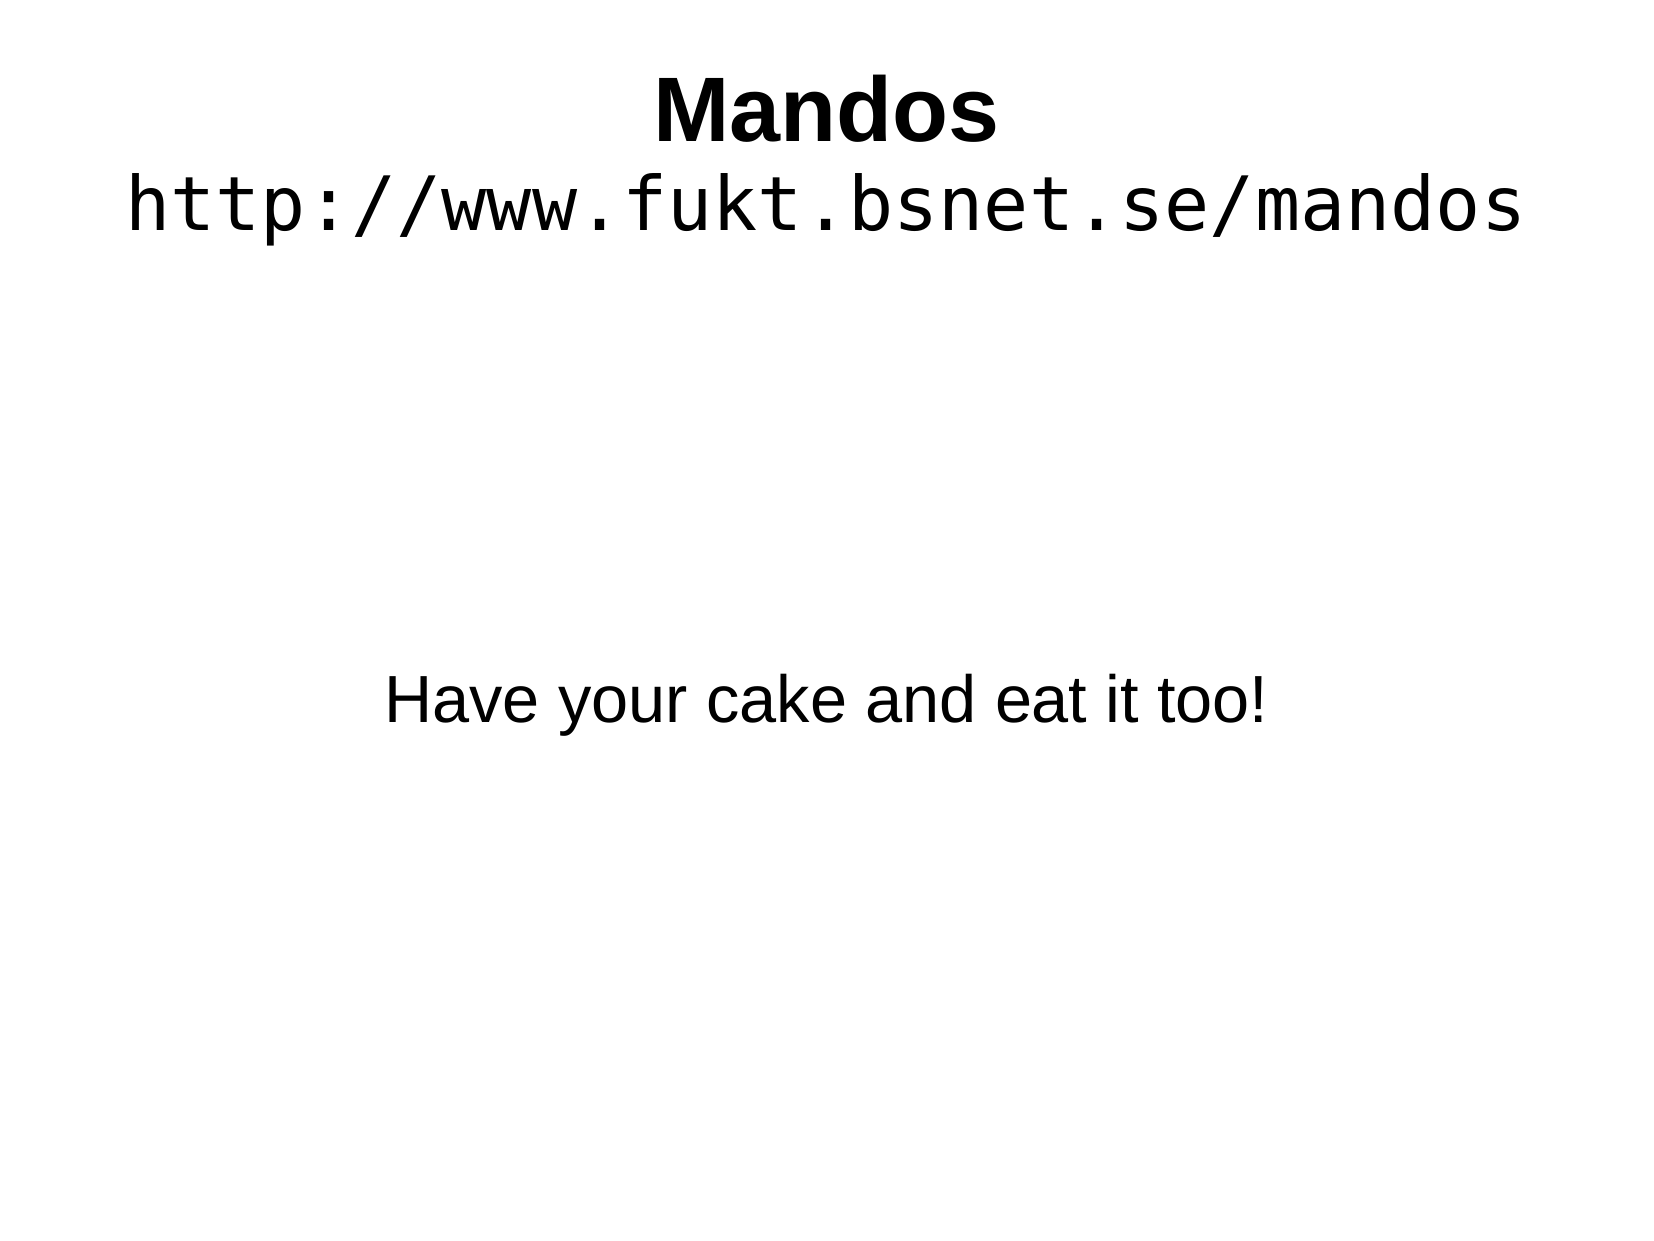

# Mandos http://www.fukt.bsnet.se/mandos
Have your cake and eat it too!